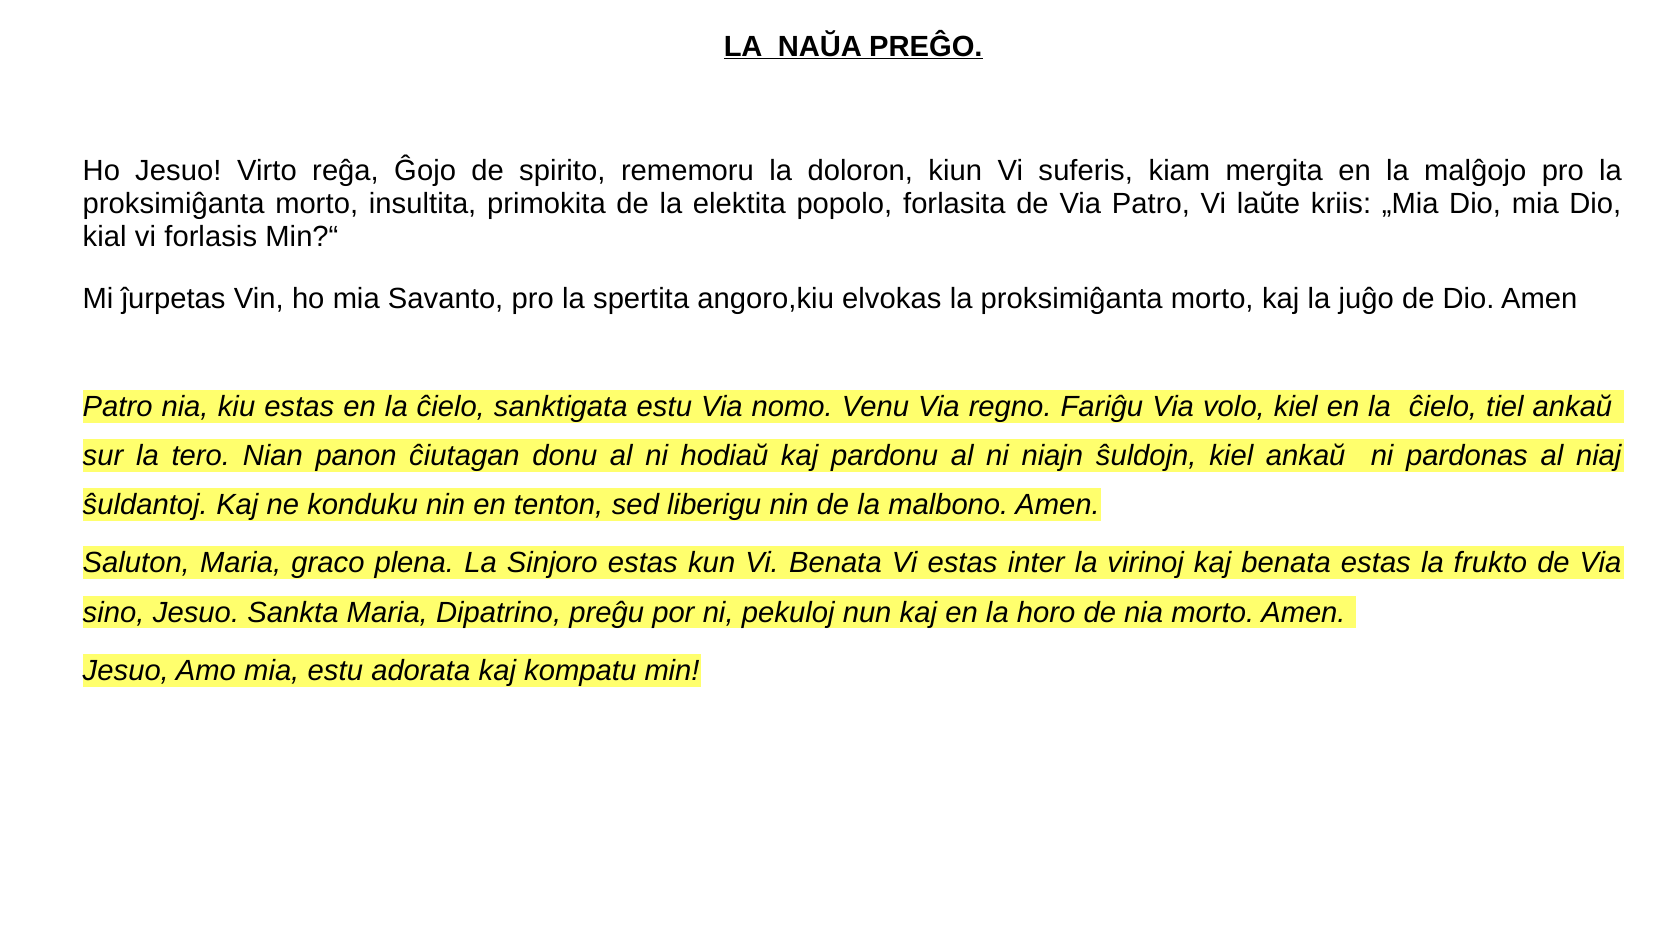

# LA NAŬA PREĜO.
Ho Jesuo! Virto reĝa, Ĝojo de spirito, rememoru la doloron, kiun Vi suferis, kiam mergita en la malĝojo pro la proksimiĝanta morto, insultita, primokita de la elektita popolo, forlasita de Via Patro, Vi laŭte kriis: „Mia Dio, mia Dio, kial vi forlasis Min?“
Mi ĵurpetas Vin, ho mia Savanto, pro la spertita angoro,kiu elvokas la proksimiĝanta morto, kaj la juĝo de Dio. Amen
Patro nia, kiu estas en la ĉielo, sanktigata estu Via nomo. Venu Via regno. Fariĝu Via volo, kiel en la ĉielo, tiel ankaŭ sur la tero. Nian panon ĉiutagan donu al ni hodiaŭ kaj pardonu al ni niajn ŝuldojn, kiel ankaŭ ni pardonas al niaj ŝuldantoj. Kaj ne konduku nin en tenton, sed liberigu nin de la malbono. Amen.
Saluton, Maria, graco plena. La Sinjoro estas kun Vi. Benata Vi estas inter la virinoj kaj benata estas la frukto de Via sino, Jesuo. Sankta Maria, Dipatrino, preĝu por ni, pekuloj nun kaj en la horo de nia morto. Amen.
Jesuo, Amo mia, estu adorata kaj kompatu min!